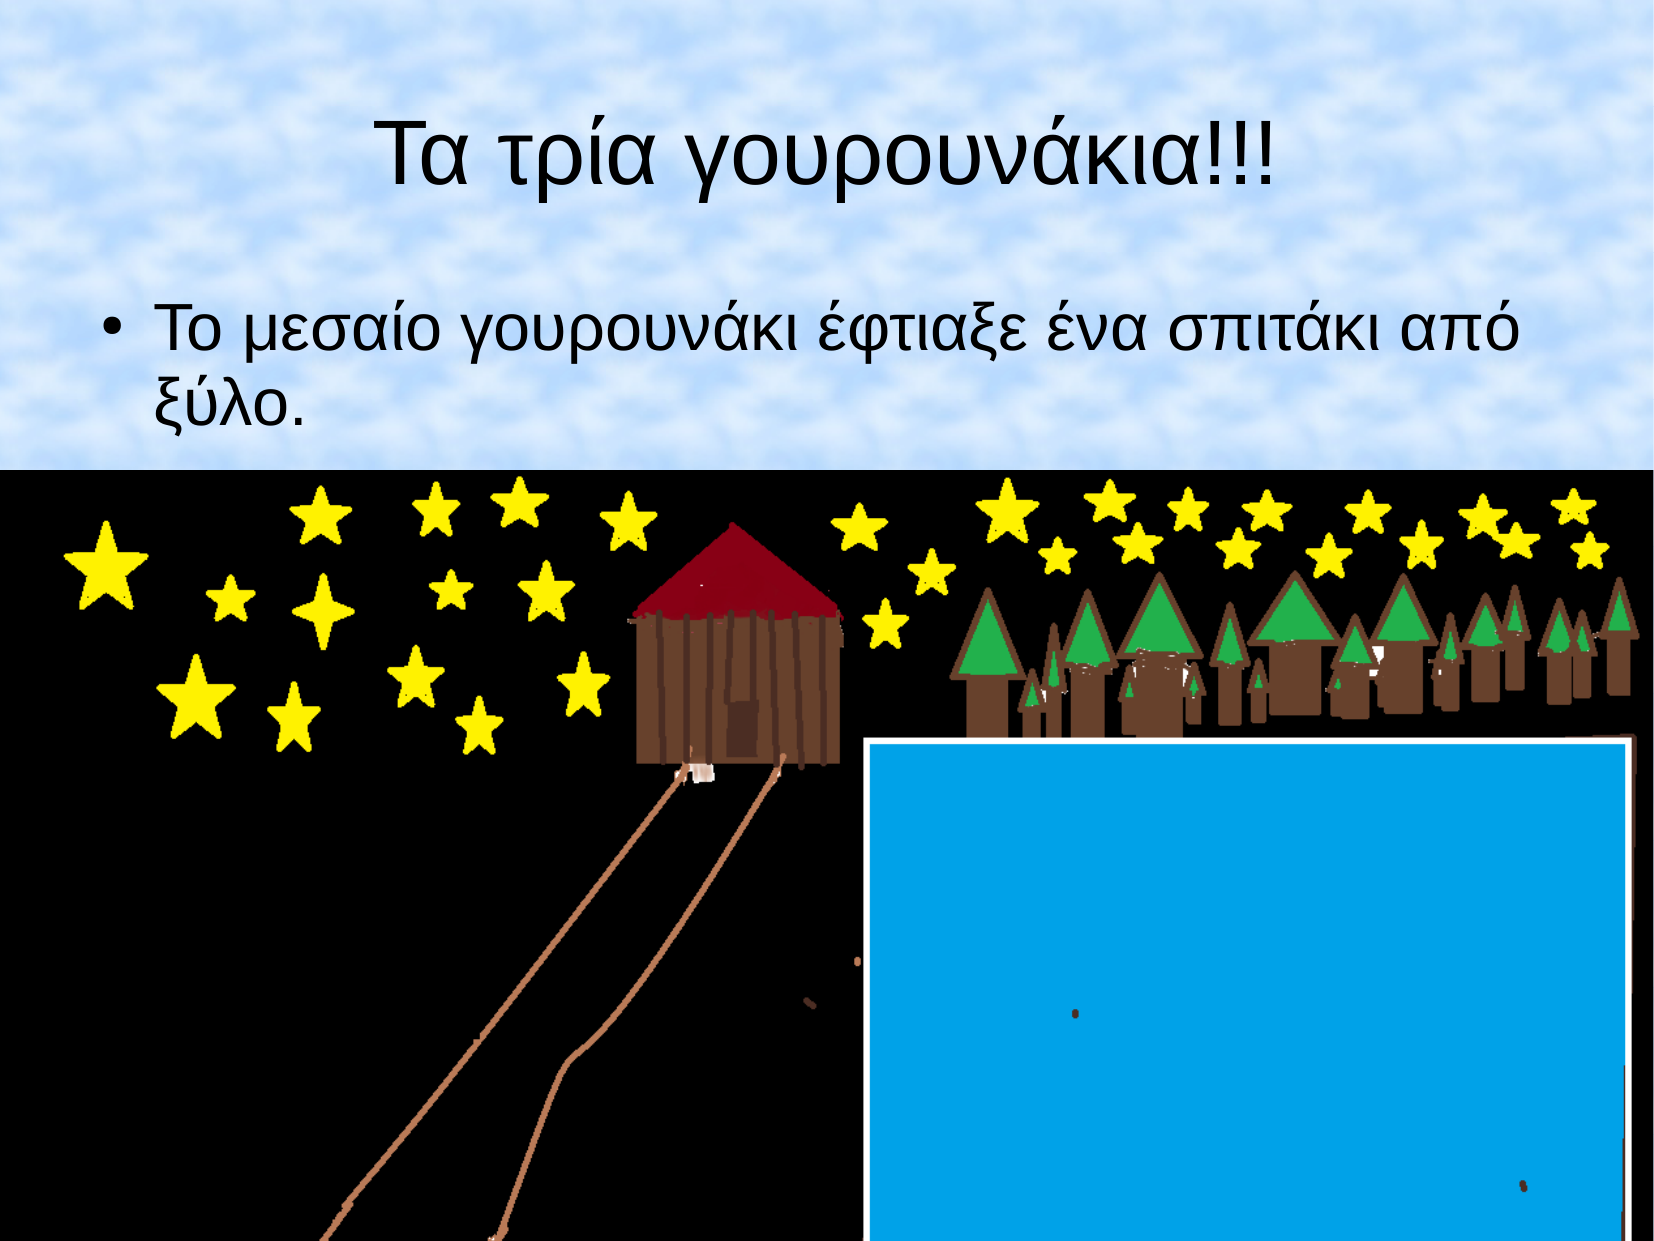

# Τα τρία γουρουνάκια!!!
Το μεσαίο γουρουνάκι έφτιαξε ένα σπιτάκι από ξύλο.